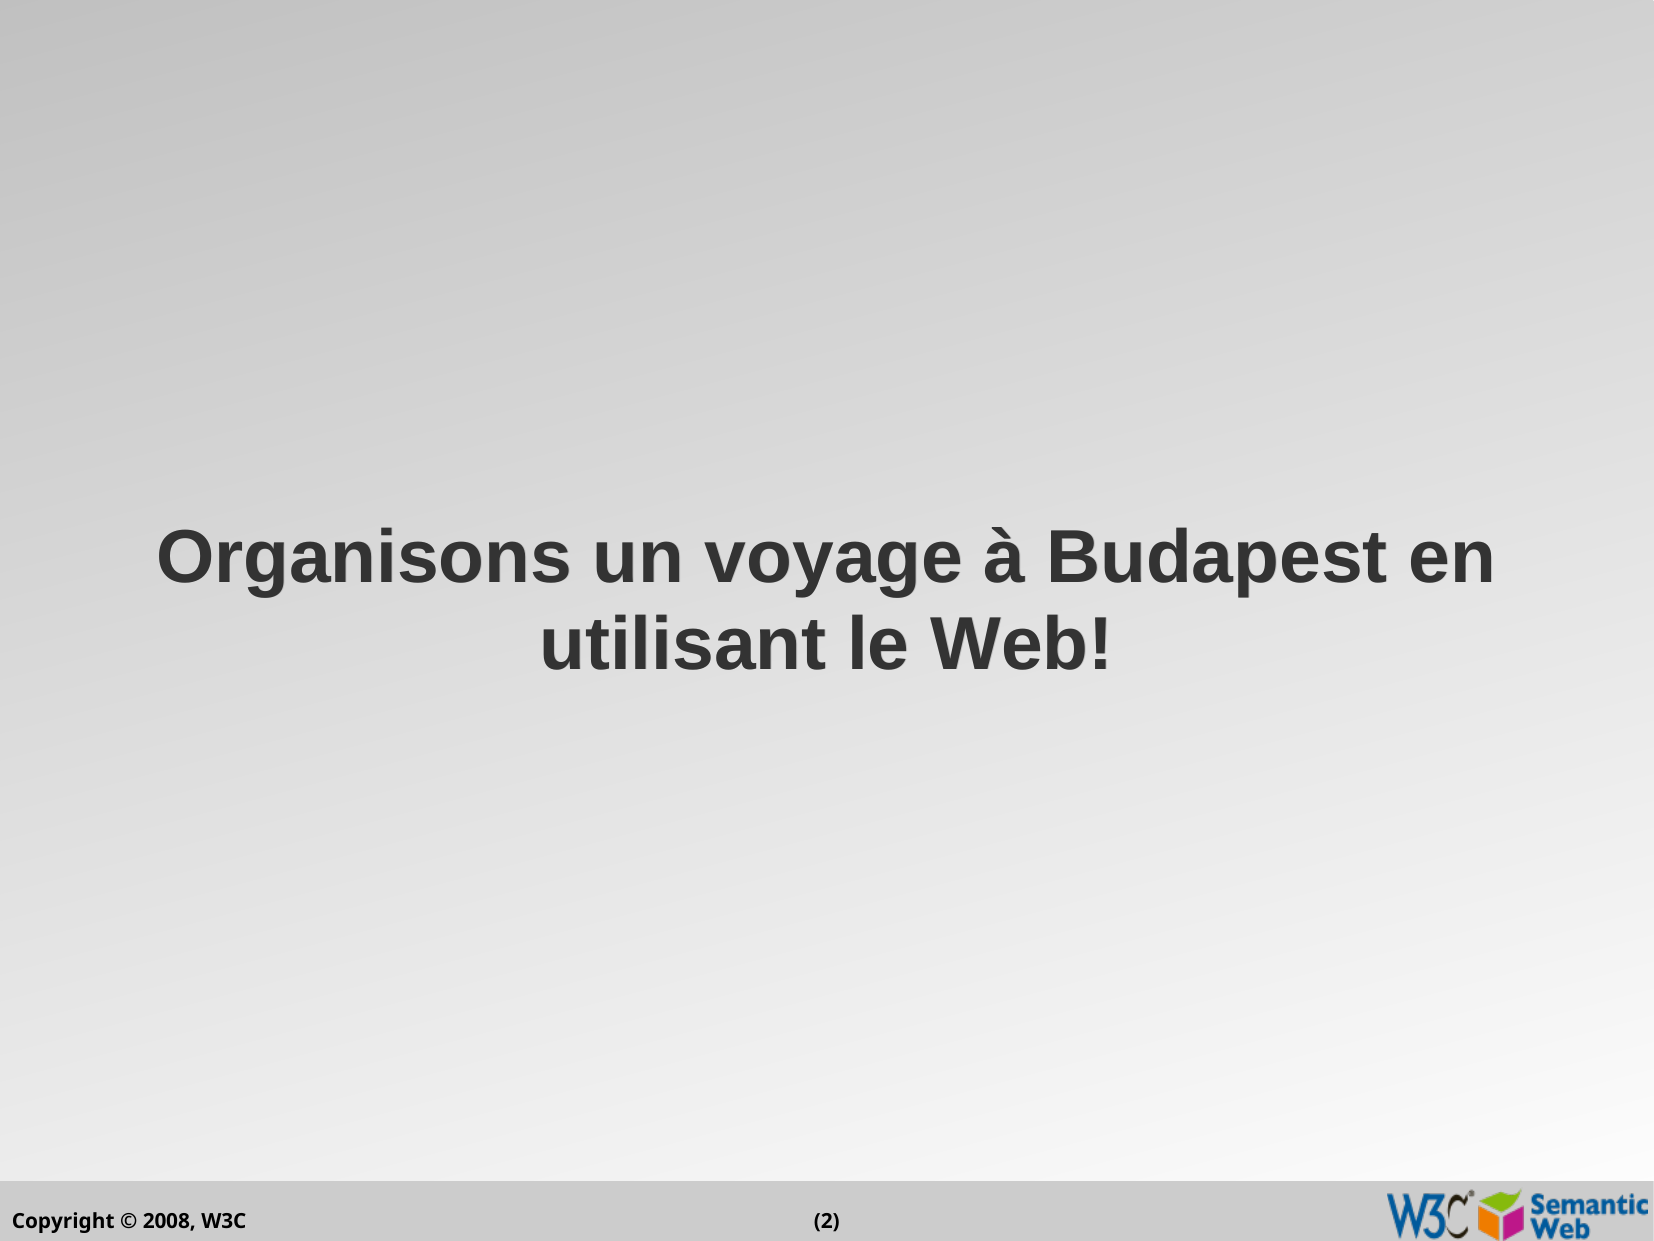

# Organisons un voyage à Budapest en utilisant le Web!